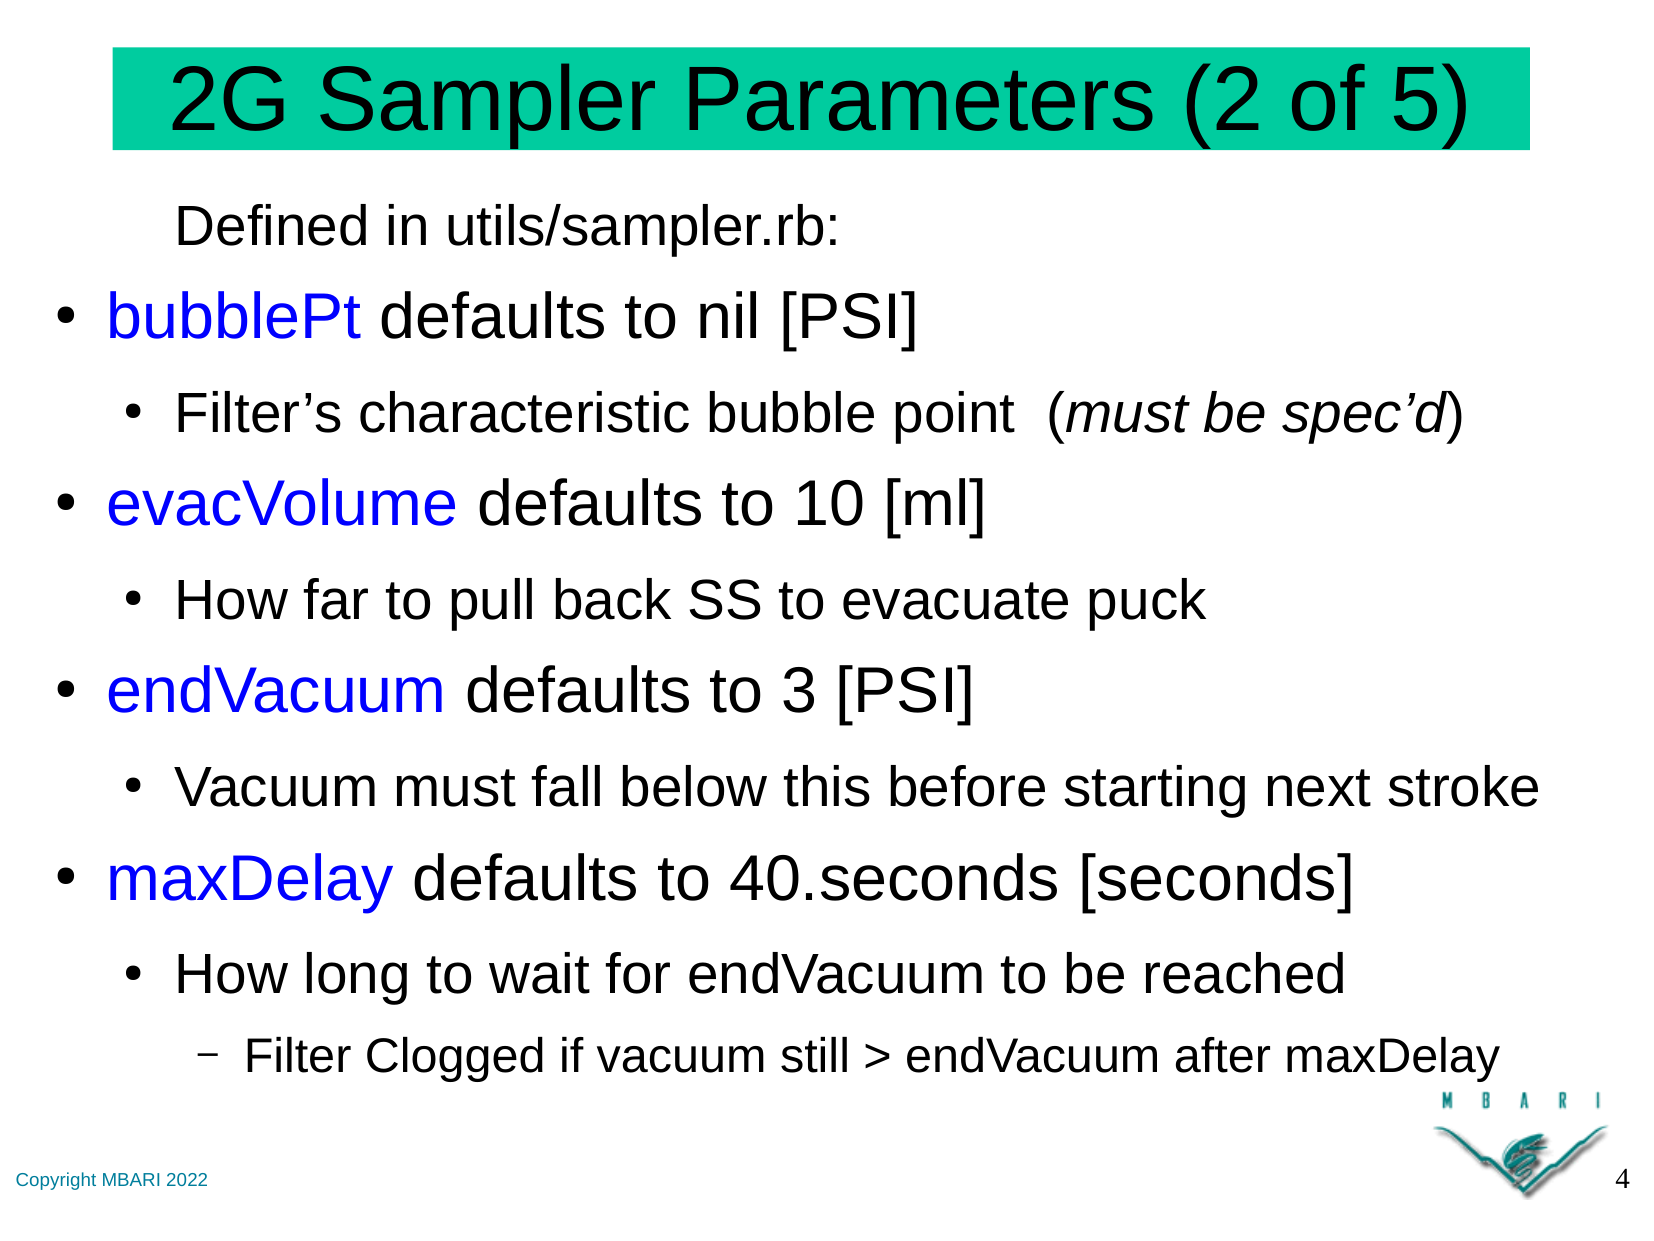

# 2G Sampler Parameters (2 of 5)
Defined in utils/sampler.rb:
bubblePt defaults to nil [PSI]
Filter’s characteristic bubble point (must be spec’d)
evacVolume defaults to 10 [ml]
How far to pull back SS to evacuate puck
endVacuum defaults to 3 [PSI]
Vacuum must fall below this before starting next stroke
maxDelay defaults to 40.seconds [seconds]
How long to wait for endVacuum to be reached
Filter Clogged if vacuum still > endVacuum after maxDelay